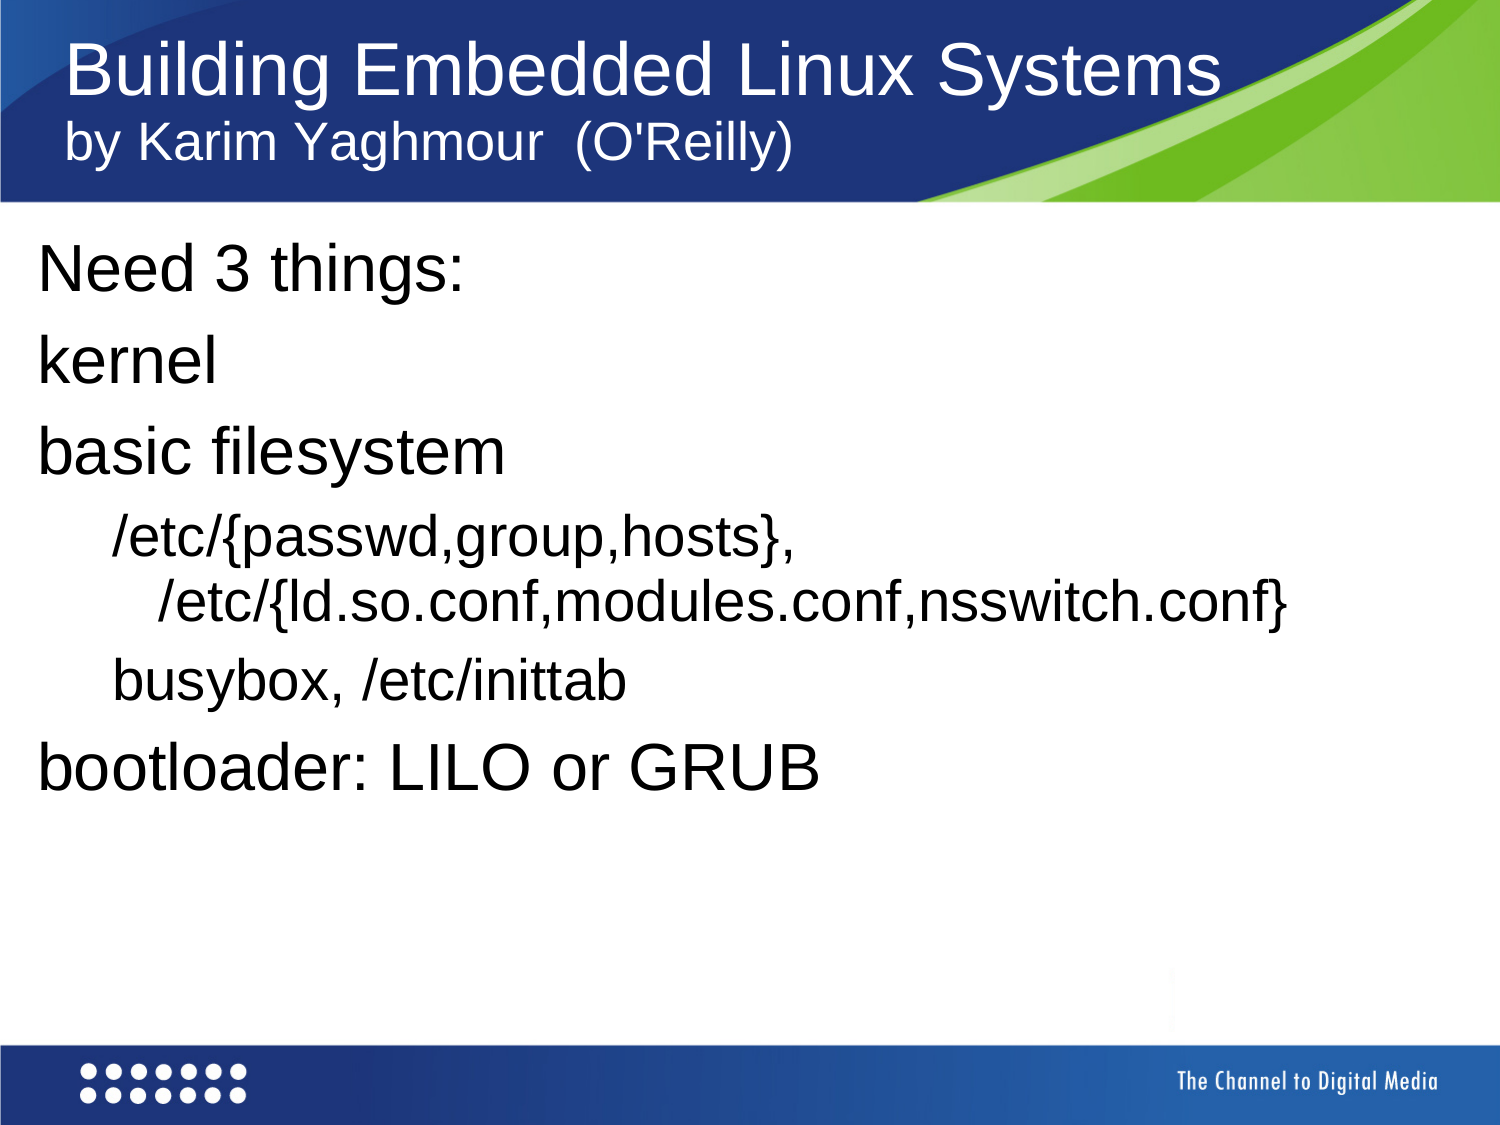

# Building Embedded Linux Systems by Karim Yaghmour (O'Reilly)
Need 3 things:
kernel
basic filesystem
/etc/{passwd,group,hosts},
/etc/{ld.so.conf,modules.conf,nsswitch.conf}
busybox, /etc/inittab
bootloader: LILO or GRUB